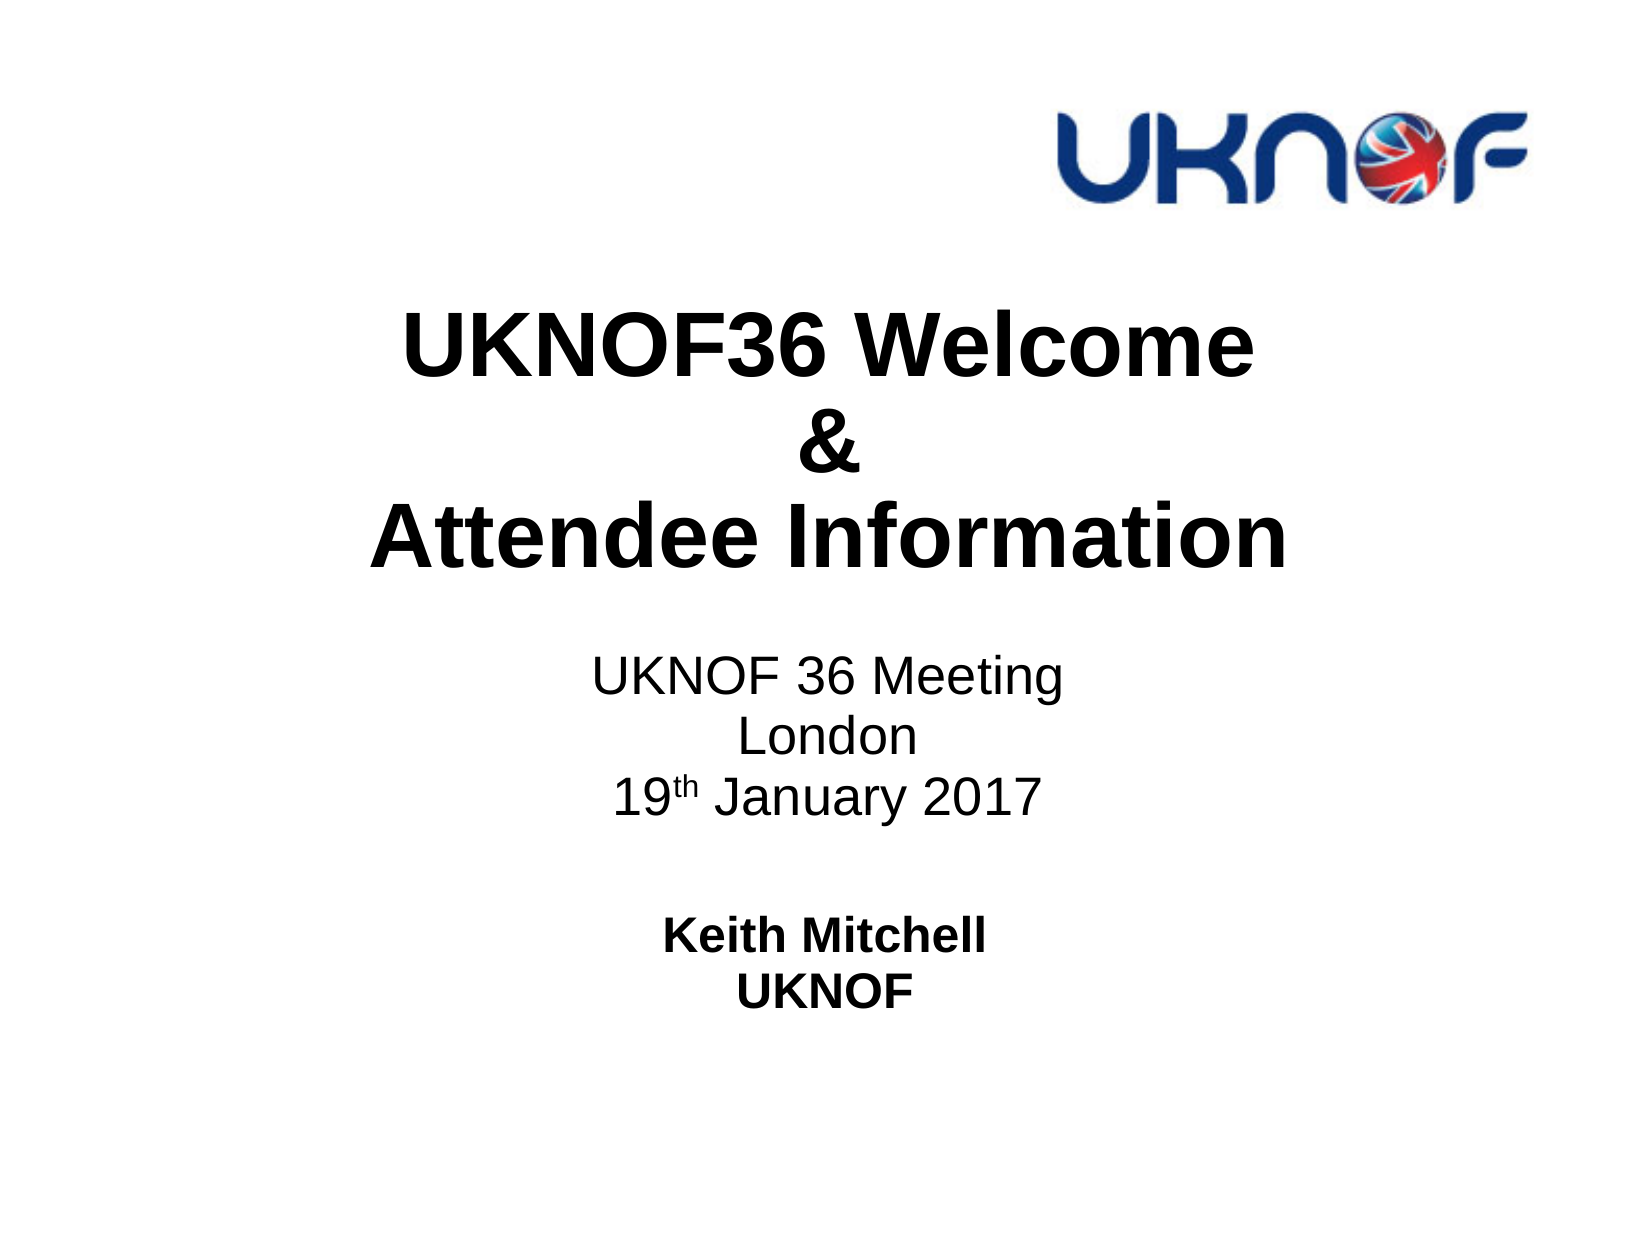

UKNOF36 Welcome
&
Attendee Information
UKNOF 36 Meeting
London
19th January 2017
Keith Mitchell
UKNOF